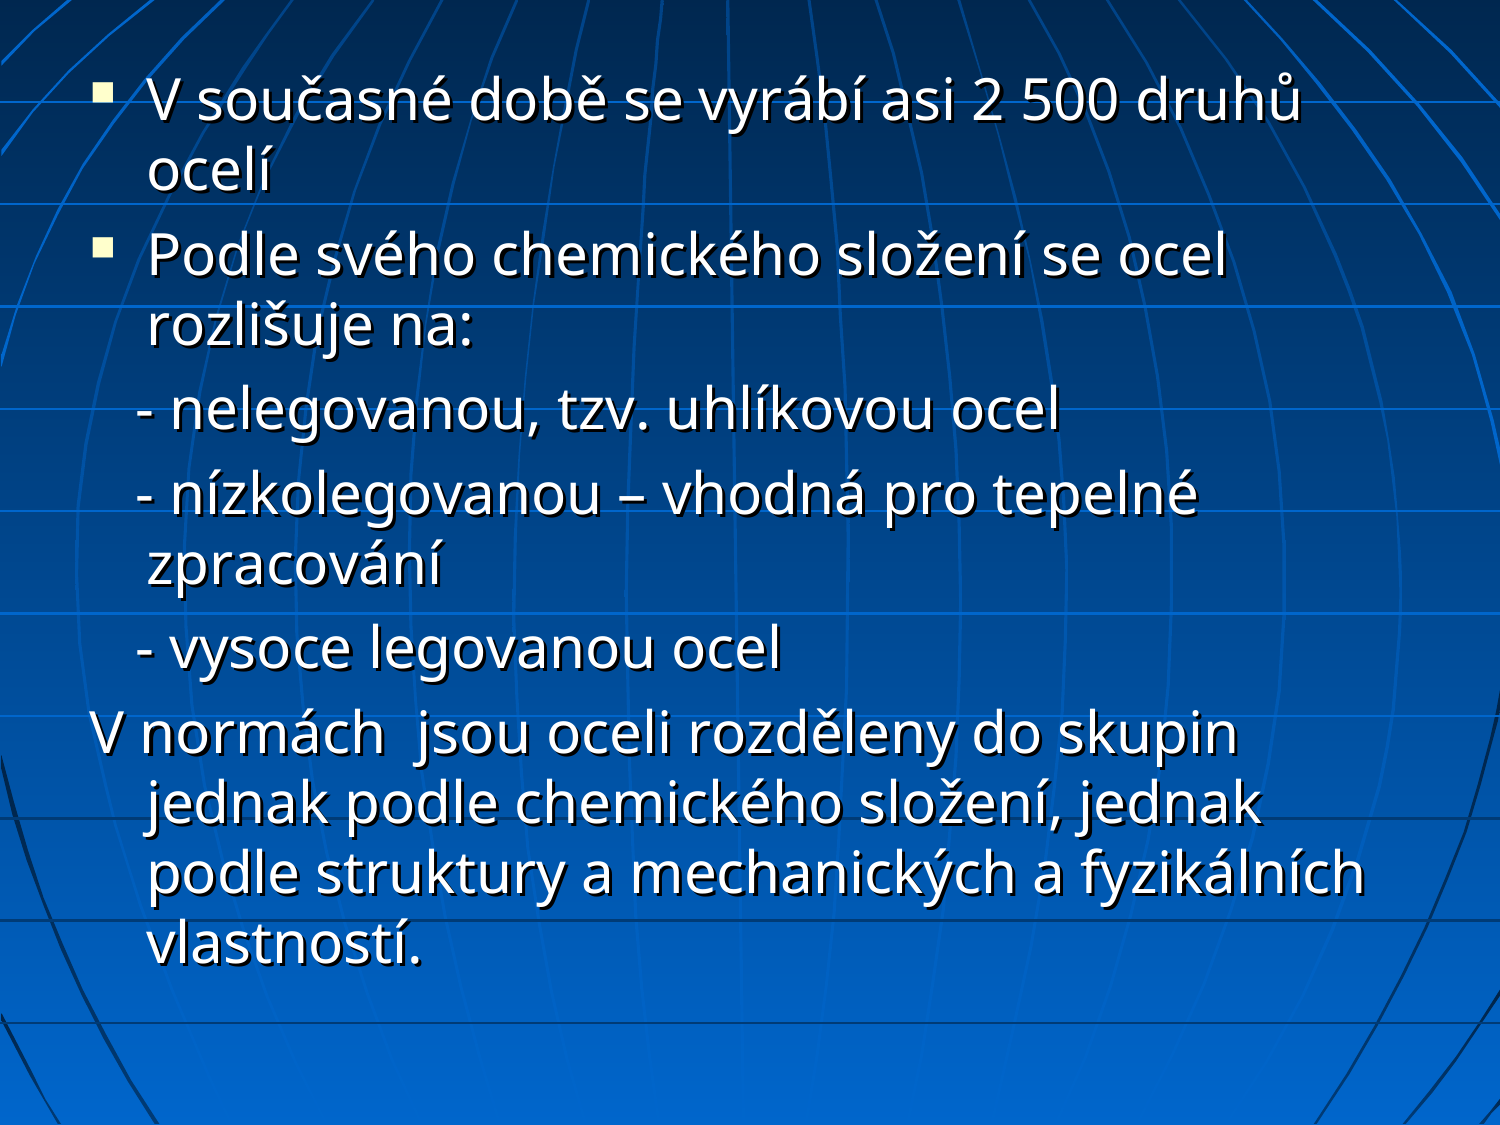

# V současné době se vyrábí asi 2 500 druhů ocelí
Podle svého chemického složení se ocel rozlišuje na:
 - nelegovanou, tzv. uhlíkovou ocel
 - nízkolegovanou – vhodná pro tepelné zpracování
 - vysoce legovanou ocel
V normách jsou oceli rozděleny do skupin jednak podle chemického složení, jednak podle struktury a mechanických a fyzikálních vlastností.